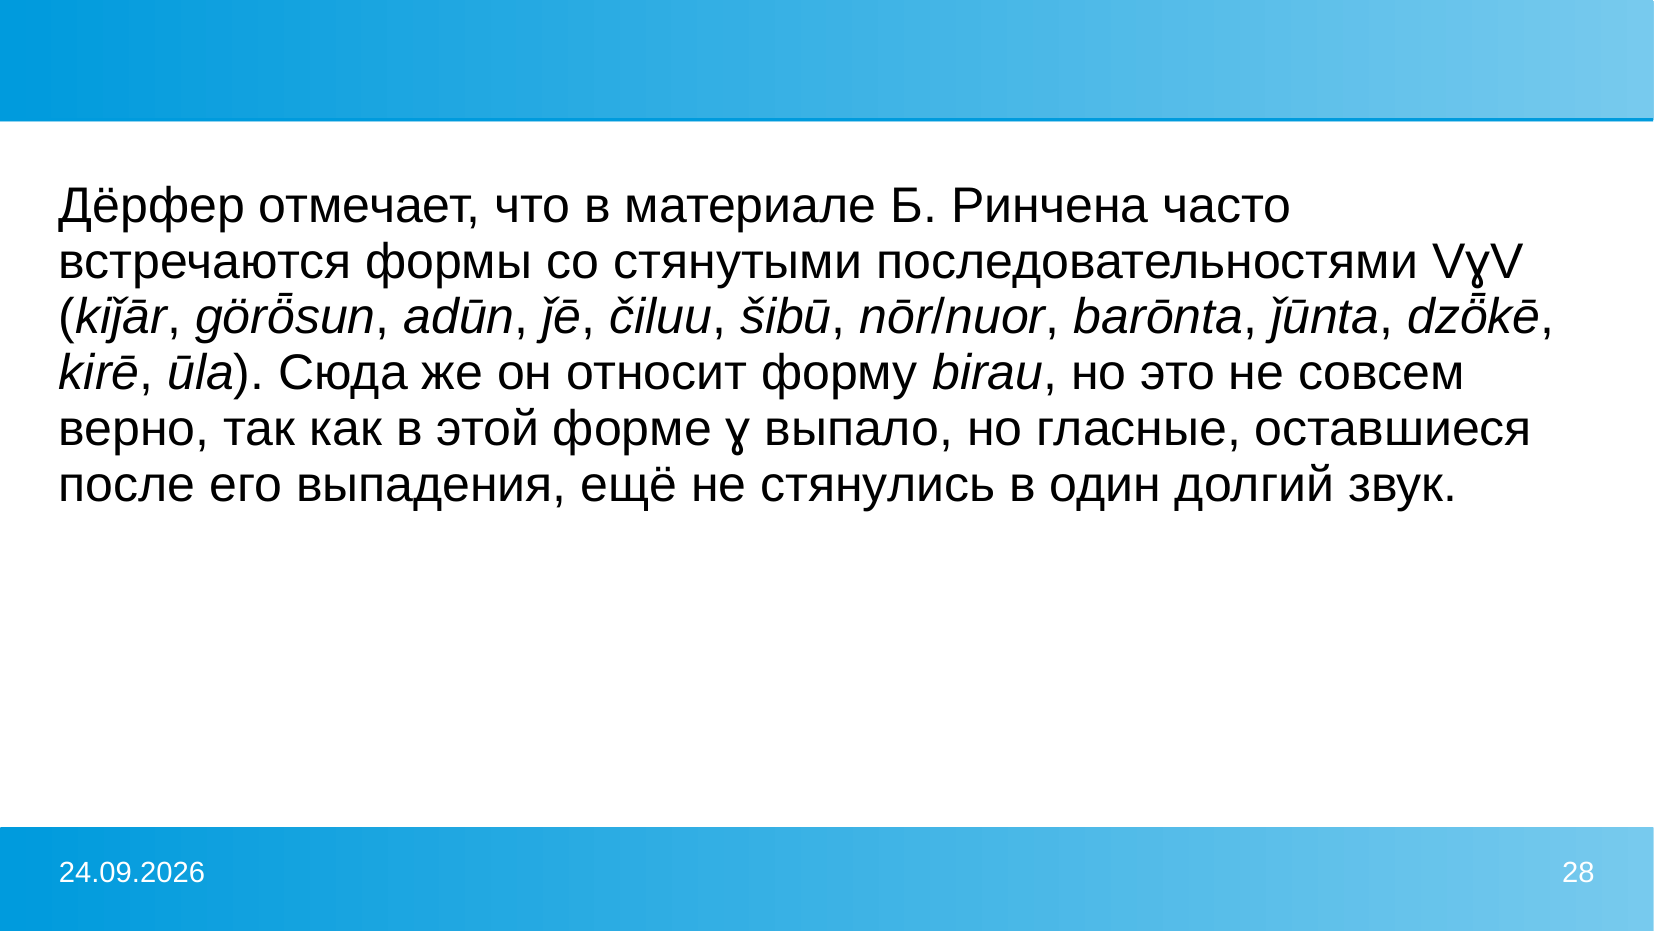

#
Дёрфер отмечает, что в материале Б. Ринчена часто встречаются формы со стянутыми последовательностями VɣV (kiǰār, görȫsun, adūn, ǰē, čiluu, šibū, nōr/nuor, barōnta, ǰūnta, dzȫkē, kirē, ūla). Сюда же он относит форму birau, но это не совсем верно, так как в этой форме ɣ выпало, но гласные, оставшиеся после его выпадения, ещё не стянулись в один долгий звук.
28